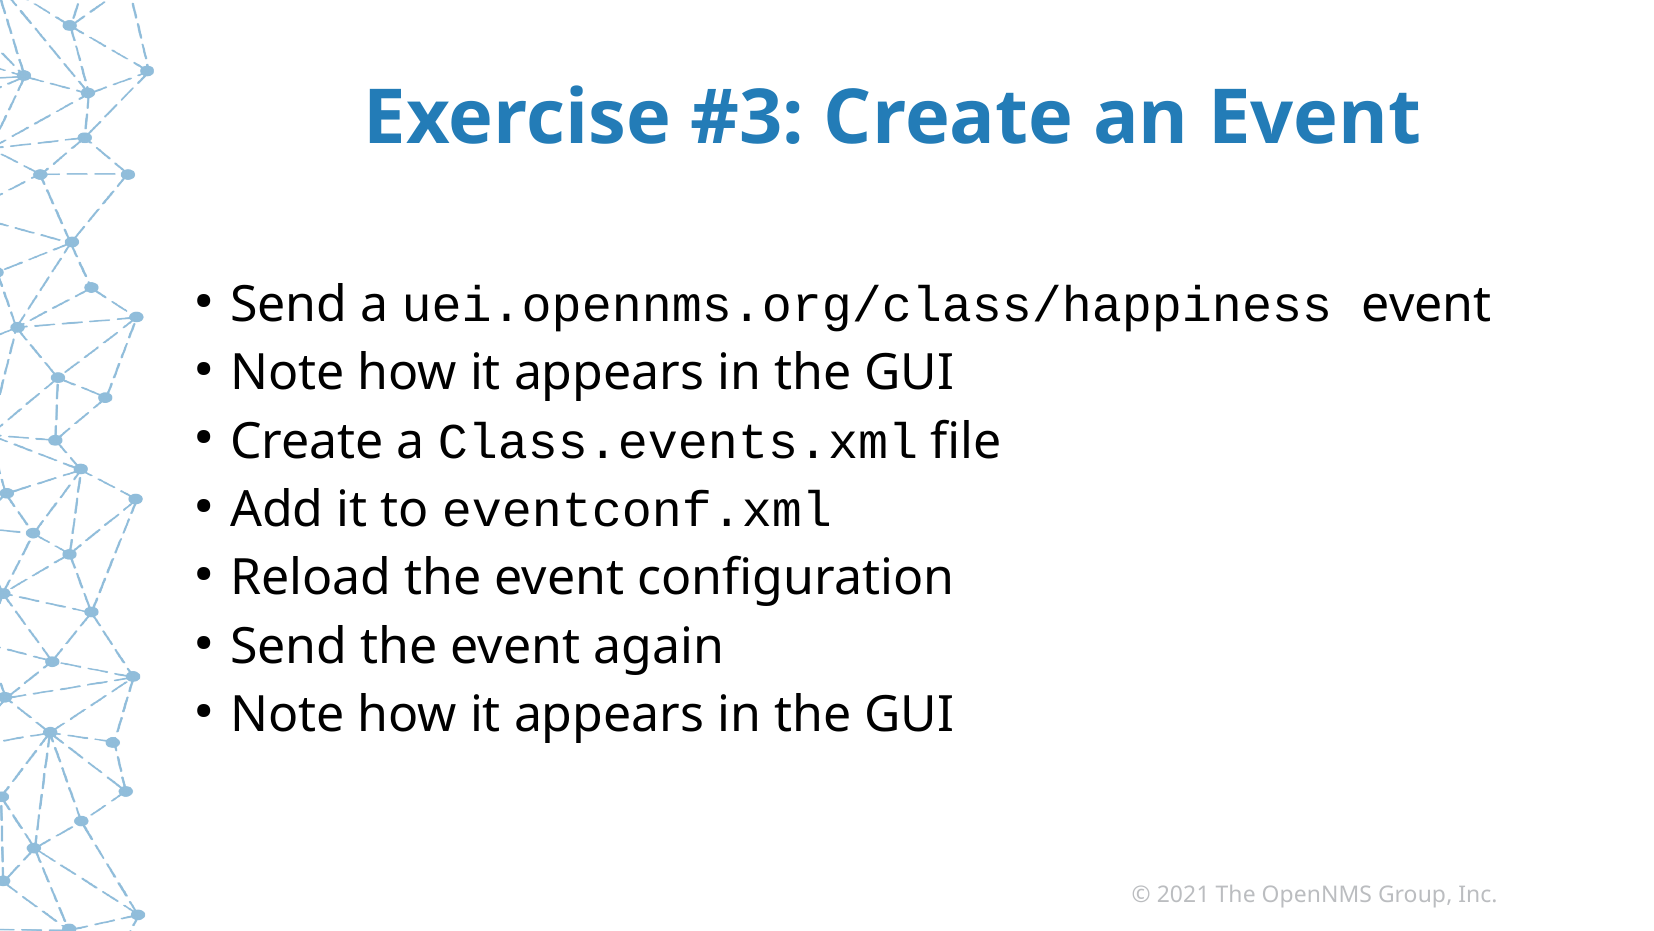

# Exercise #3: Create an Event
Send a uei.opennms.org/class/happiness event
Note how it appears in the GUI
Create a Class.events.xml file
Add it to eventconf.xml
Reload the event configuration
Send the event again
Note how it appears in the GUI